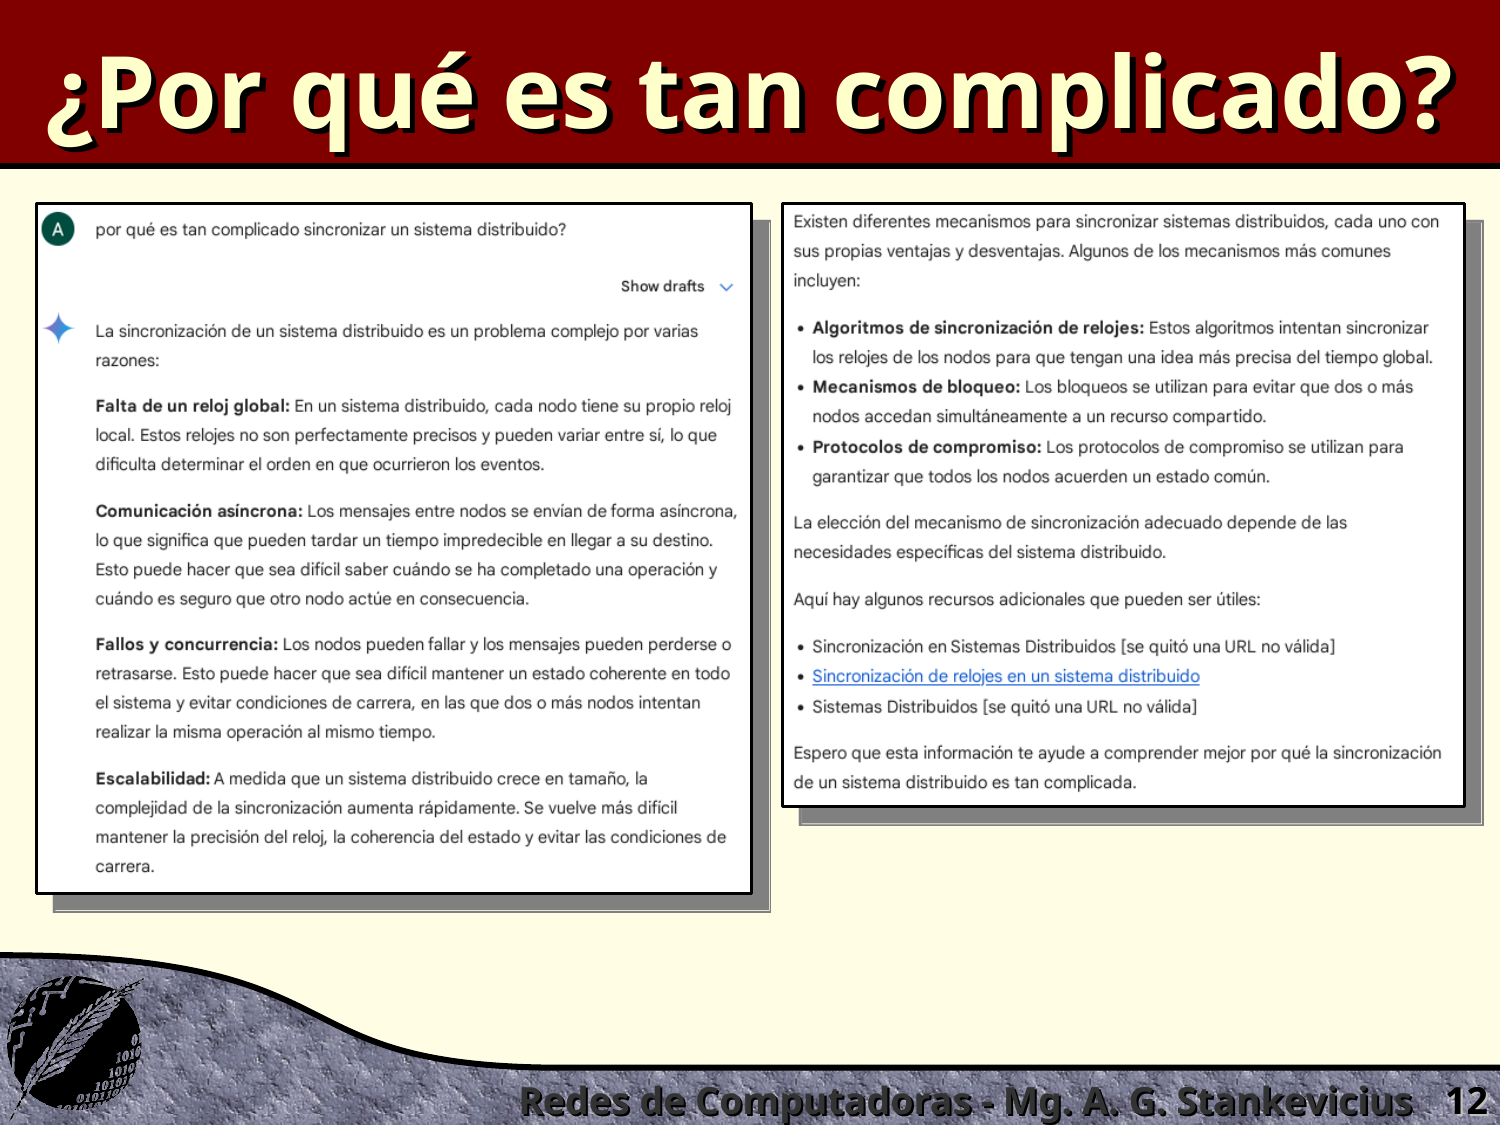

# ¿Por qué es tan complicado?
12